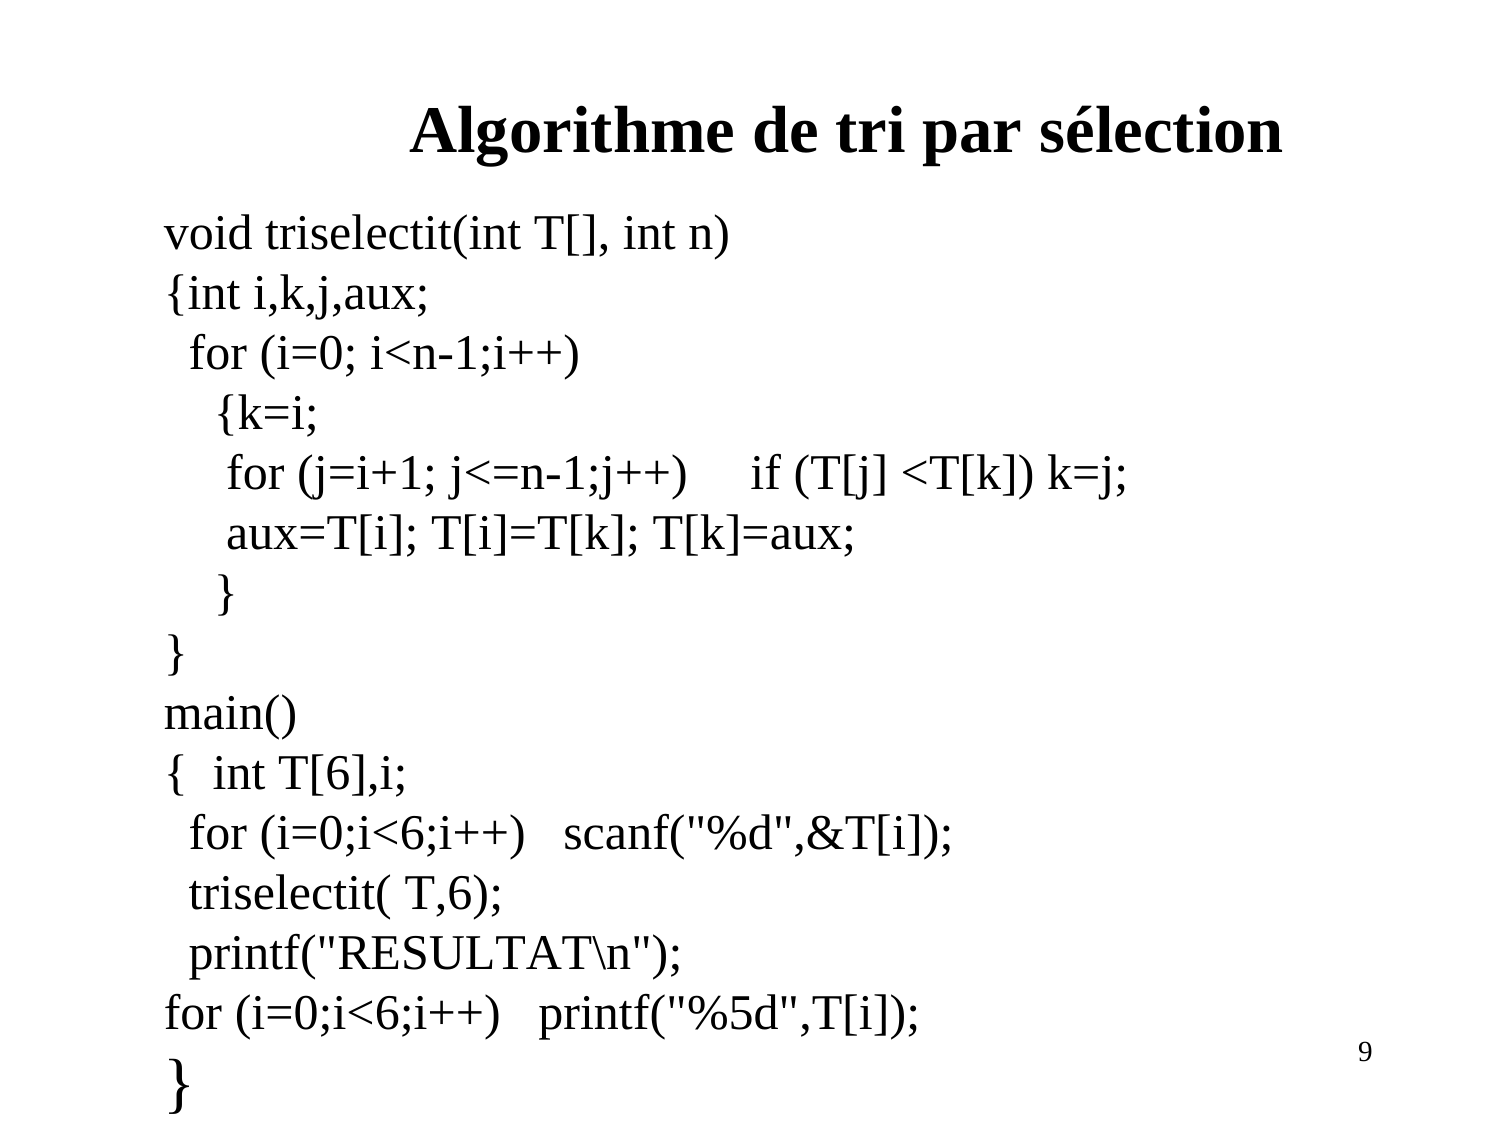

Algorithme de tri par sélection
void triselectit(int T[], int n)
{int i,k,j,aux;
 for (i=0; i<n-1;i++)
 {k=i;
 for (j=i+1; j<=n-1;j++) if (T[j] <T[k]) k=j;
 aux=T[i]; T[i]=T[k]; T[k]=aux;
 }
}
main()
{ int T[6],i;
 for (i=0;i<6;i++) scanf("%d",&T[i]);
 triselectit( T,6);
 printf("RESULTAT\n");
for (i=0;i<6;i++) printf("%5d",T[i]);
}
9